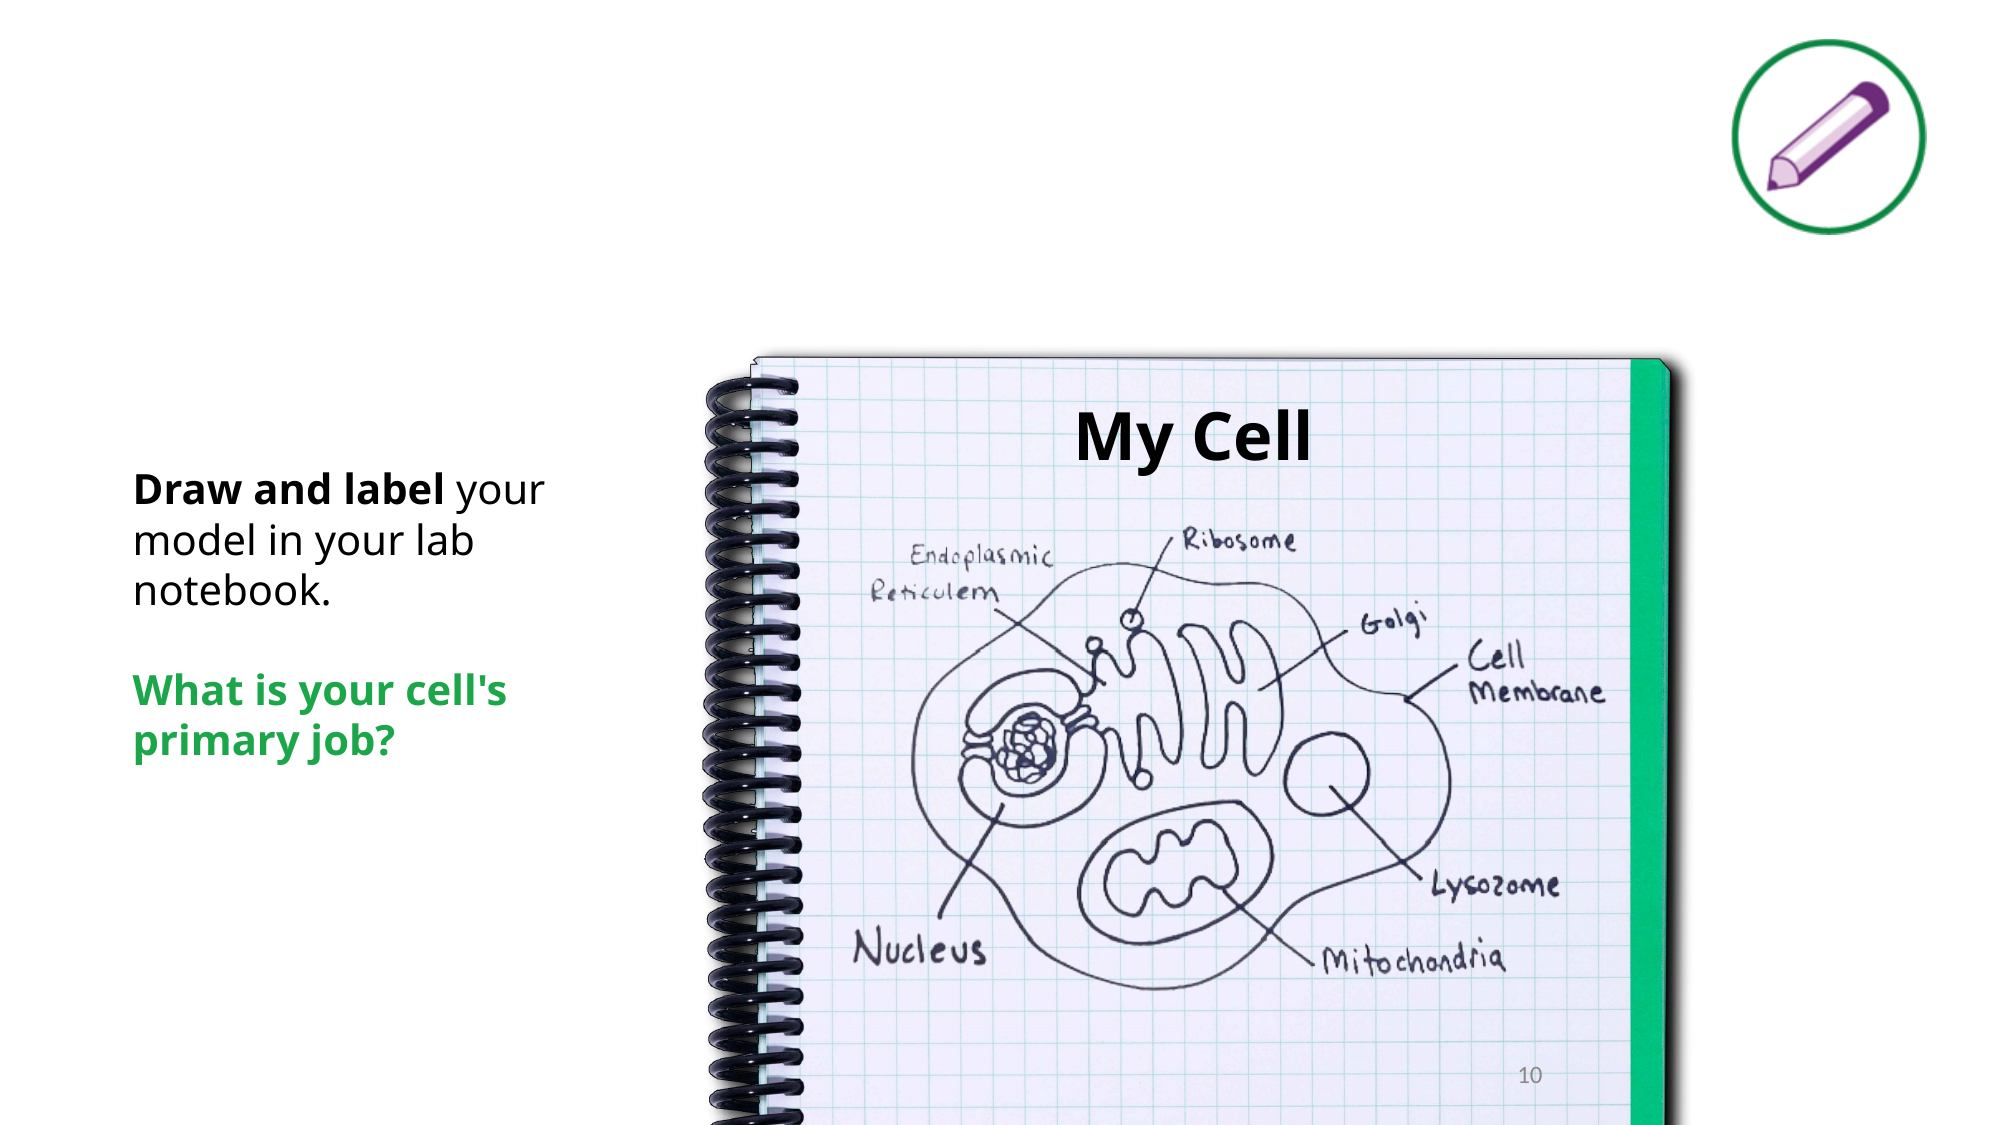

Modeling a Cell
My Cell
Draw and label your model in your lab notebook.
What is your cell's primary job?